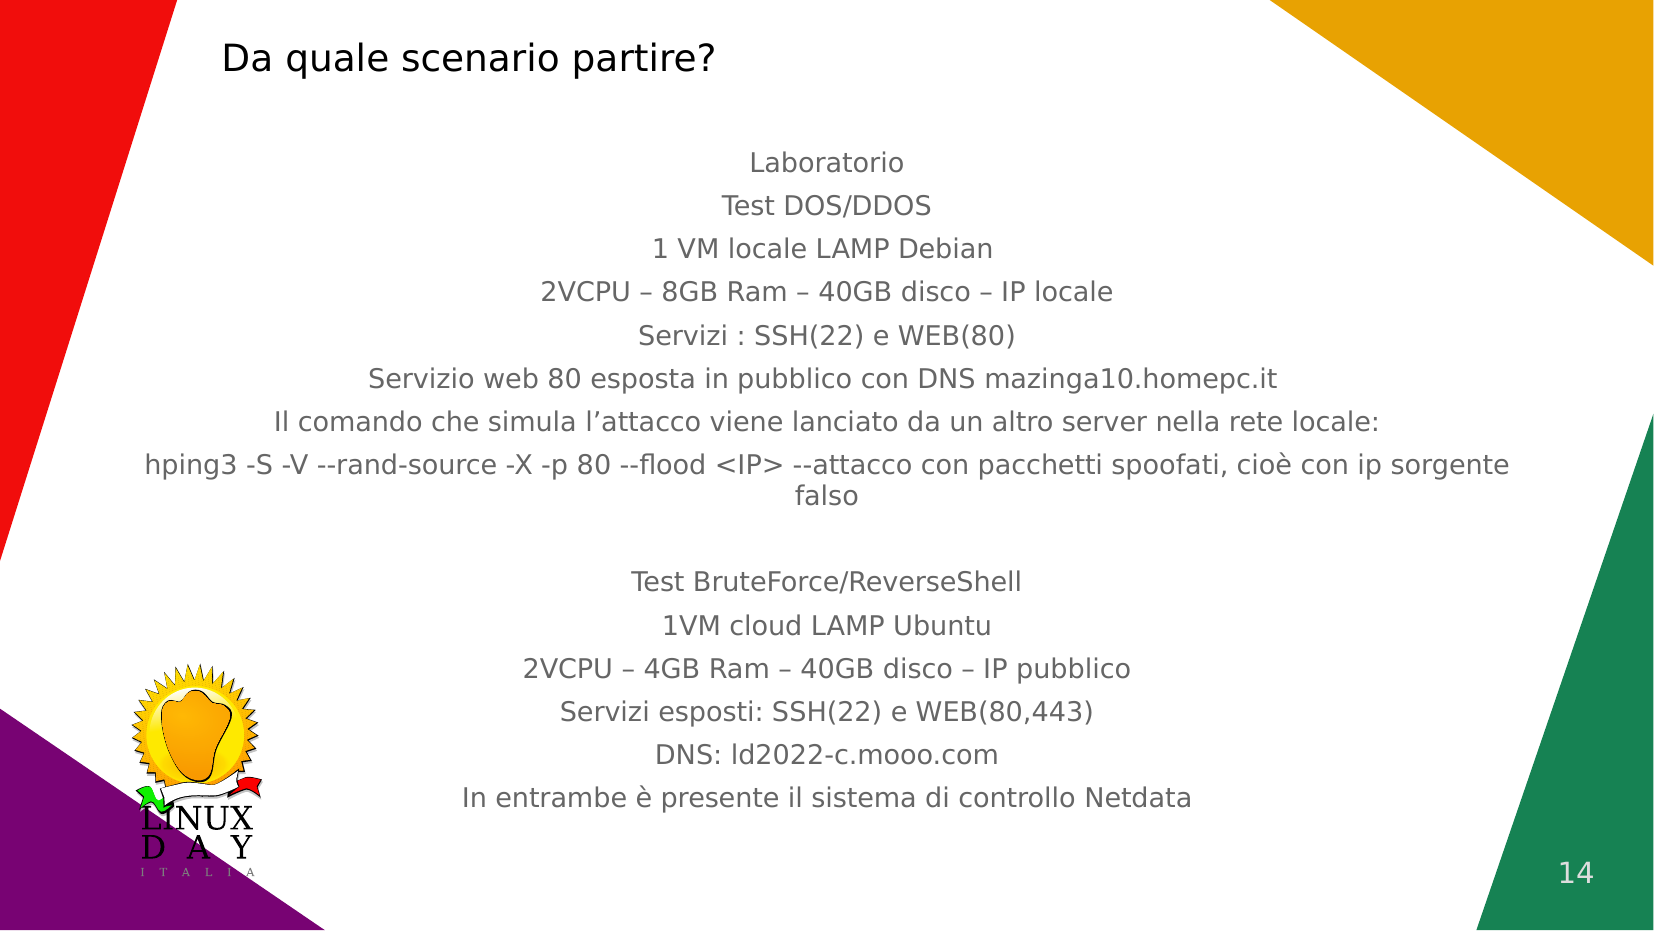

Da quale scenario partire?
# Laboratorio
Test DOS/DDOS
1 VM locale LAMP Debian
2VCPU – 8GB Ram – 40GB disco – IP locale
Servizi : SSH(22) e WEB(80)
Servizio web 80 esposta in pubblico con DNS mazinga10.homepc.it
Il comando che simula l’attacco viene lanciato da un altro server nella rete locale:
hping3 -S -V --rand-source -X -p 80 --flood <IP> --attacco con pacchetti spoofati, cioè con ip sorgente falso
Test BruteForce/ReverseShell
1VM cloud LAMP Ubuntu
2VCPU – 4GB Ram – 40GB disco – IP pubblico
Servizi esposti: SSH(22) e WEB(80,443)
DNS: ld2022-c.mooo.com
In entrambe è presente il sistema di controllo Netdata
14